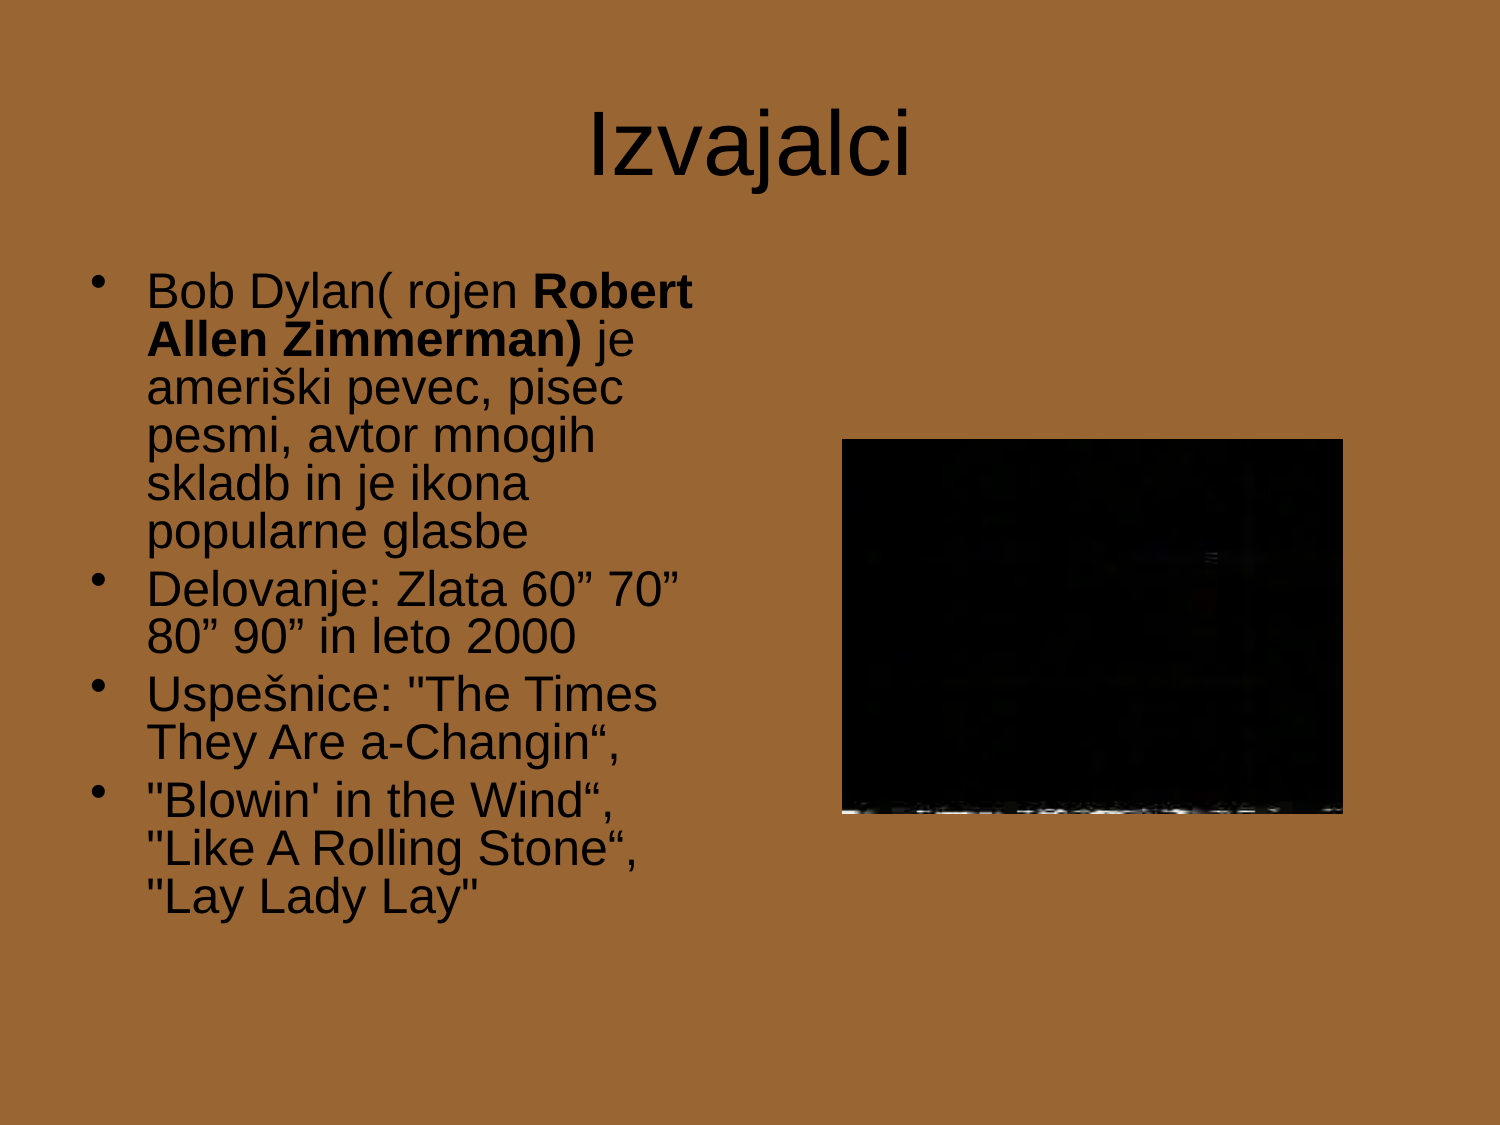

# Izvajalci
Bob Dylan( rojen Robert Allen Zimmerman) je ameriški pevec, pisec pesmi, avtor mnogih skladb in je ikona popularne glasbe
Delovanje: Zlata 60” 70” 80” 90” in leto 2000
Uspešnice: "The Times They Are a-Changin“,
"Blowin' in the Wind“, "Like A Rolling Stone“, "Lay Lady Lay"